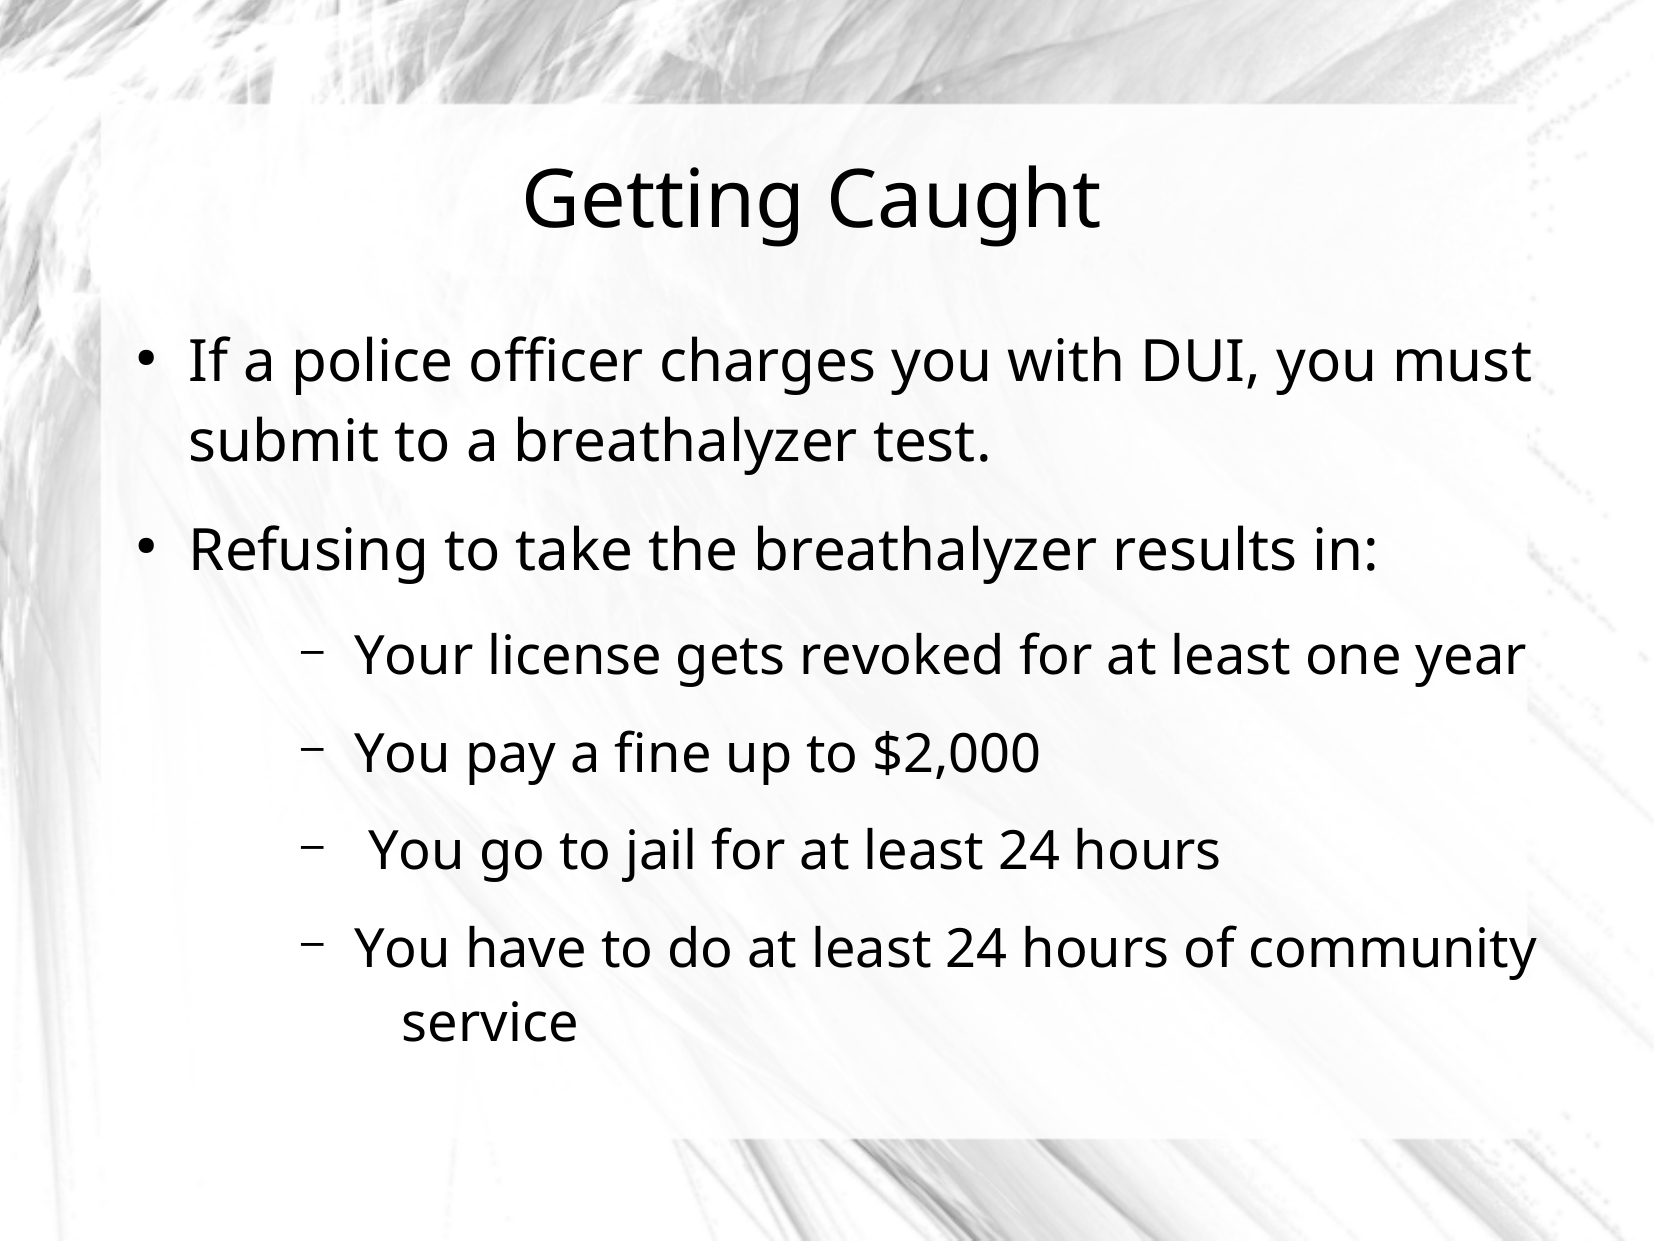

# Getting Caught
If a police officer charges you with DUI, you must submit to a breathalyzer test.
Refusing to take the breathalyzer results in:
Your license gets revoked for at least one year
You pay a fine up to $2,000
 You go to jail for at least 24 hours
You have to do at least 24 hours of community service